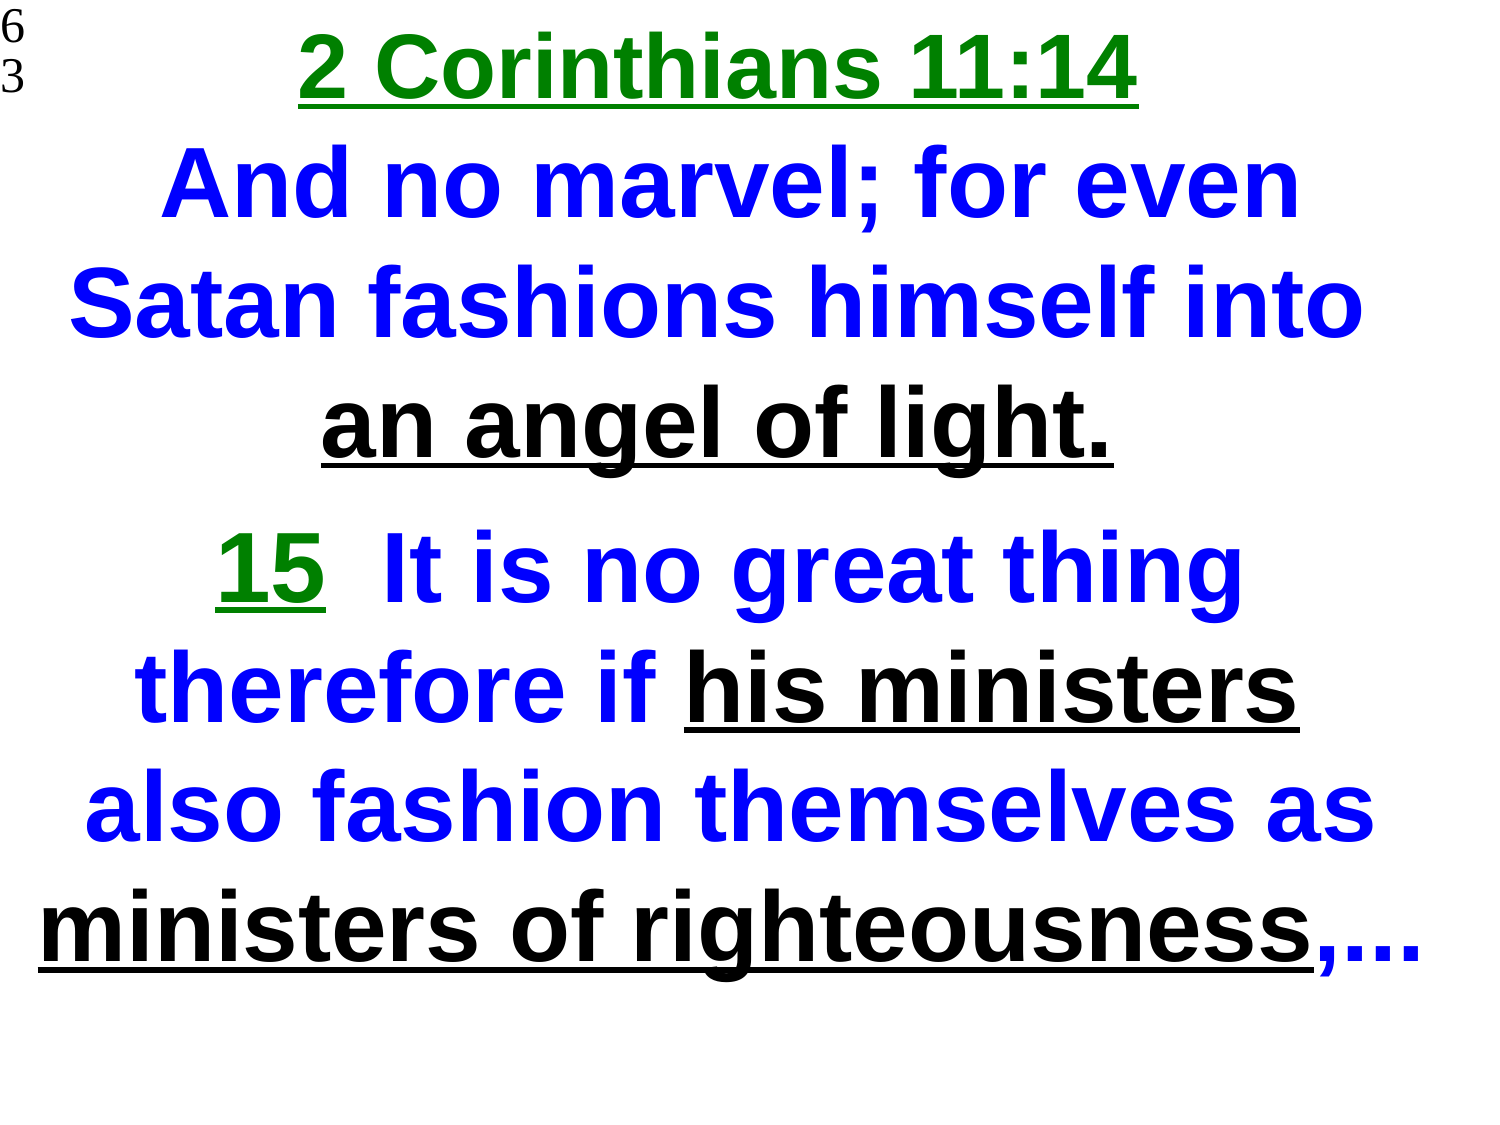

2 Corinthians 11:14
And no marvel; for even Satan fashions himself into
an angel of light.
15 It is no great thing therefore if his ministers
also fashion themselves as ministers of righteousness,...